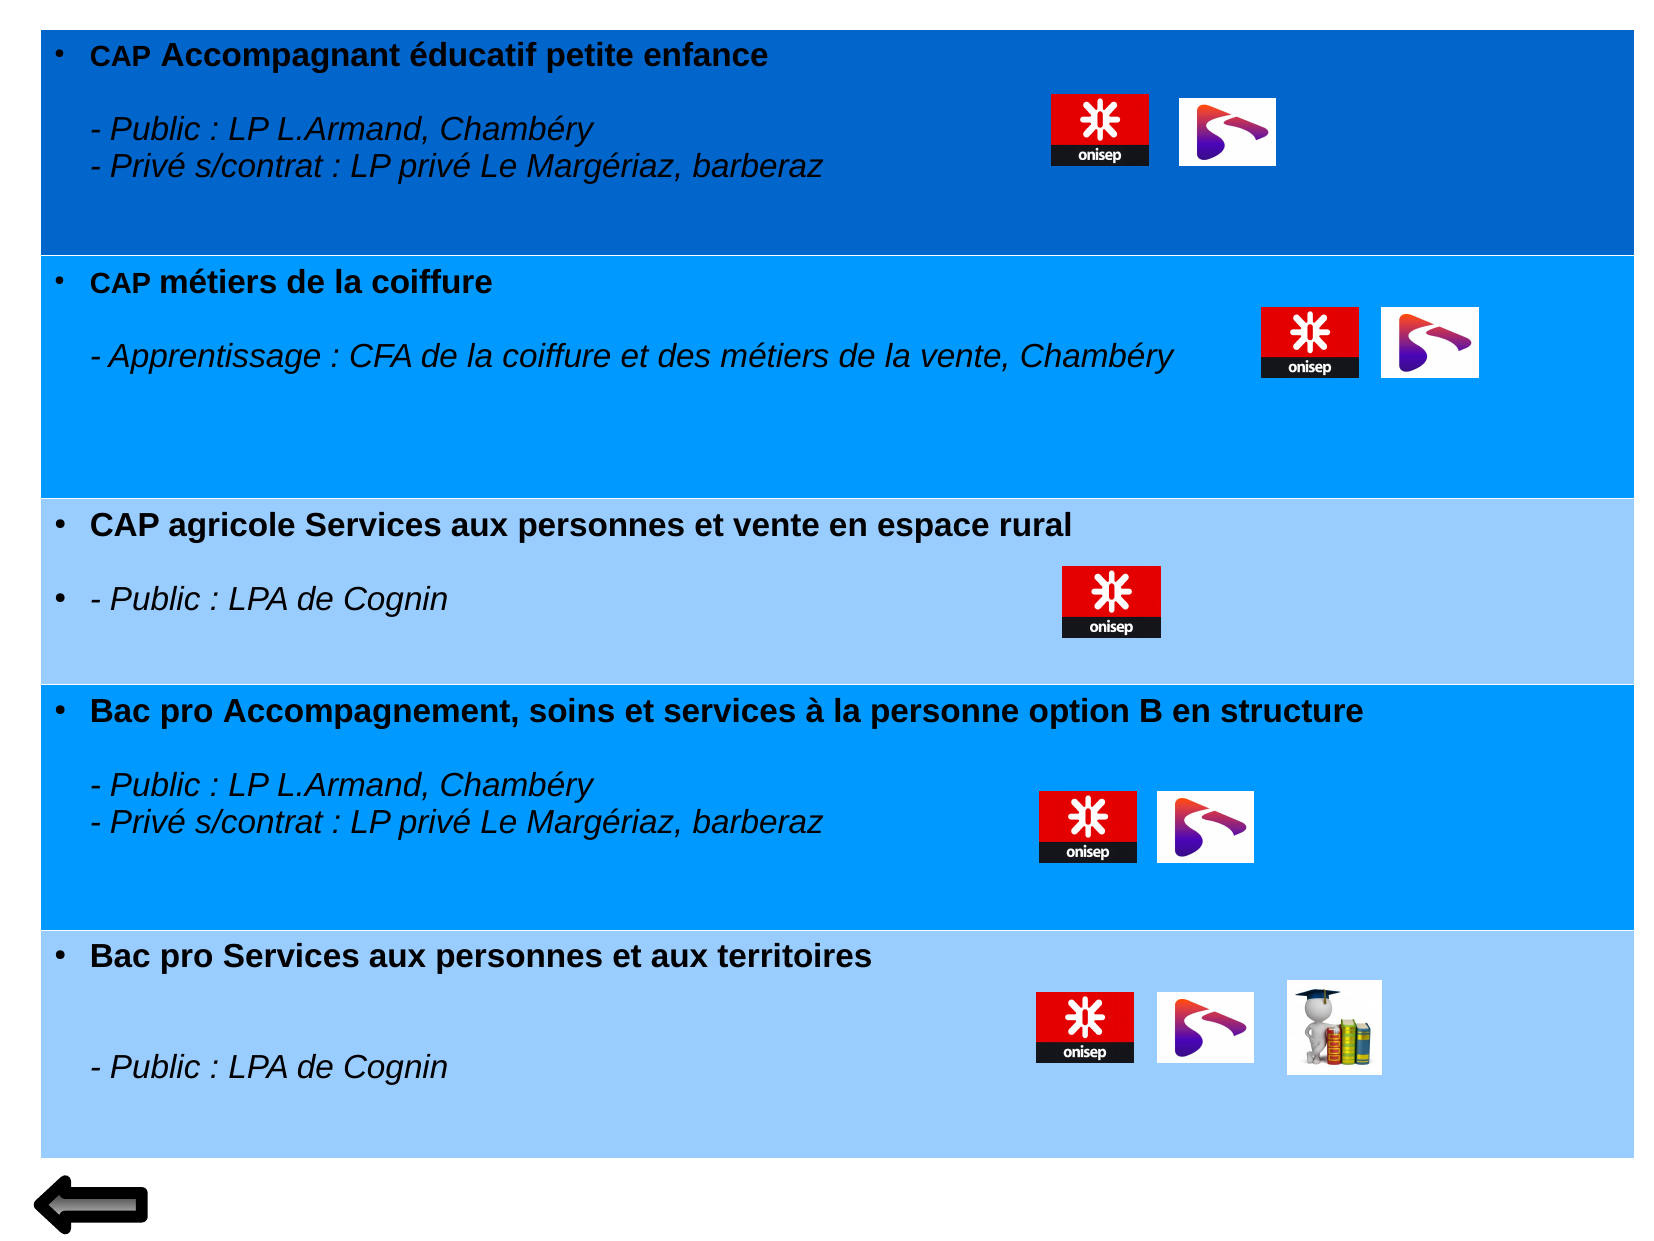

| CAP Accompagnant éducatif petite enfance - Public : LP L.Armand, Chambéry - Privé s/contrat : LP privé Le Margériaz, barberaz |
| --- |
| CAP métiers de la coiffure - Apprentissage : CFA de la coiffure et des métiers de la vente, Chambéry |
| CAP agricole Services aux personnes et vente en espace rural - Public : LPA de Cognin |
| Bac pro Accompagnement, soins et services à la personne option B en structure - Public : LP L.Armand, Chambéry - Privé s/contrat : LP privé Le Margériaz, barberaz |
| Bac pro Services aux personnes et aux territoires - Public : LPA de Cognin |